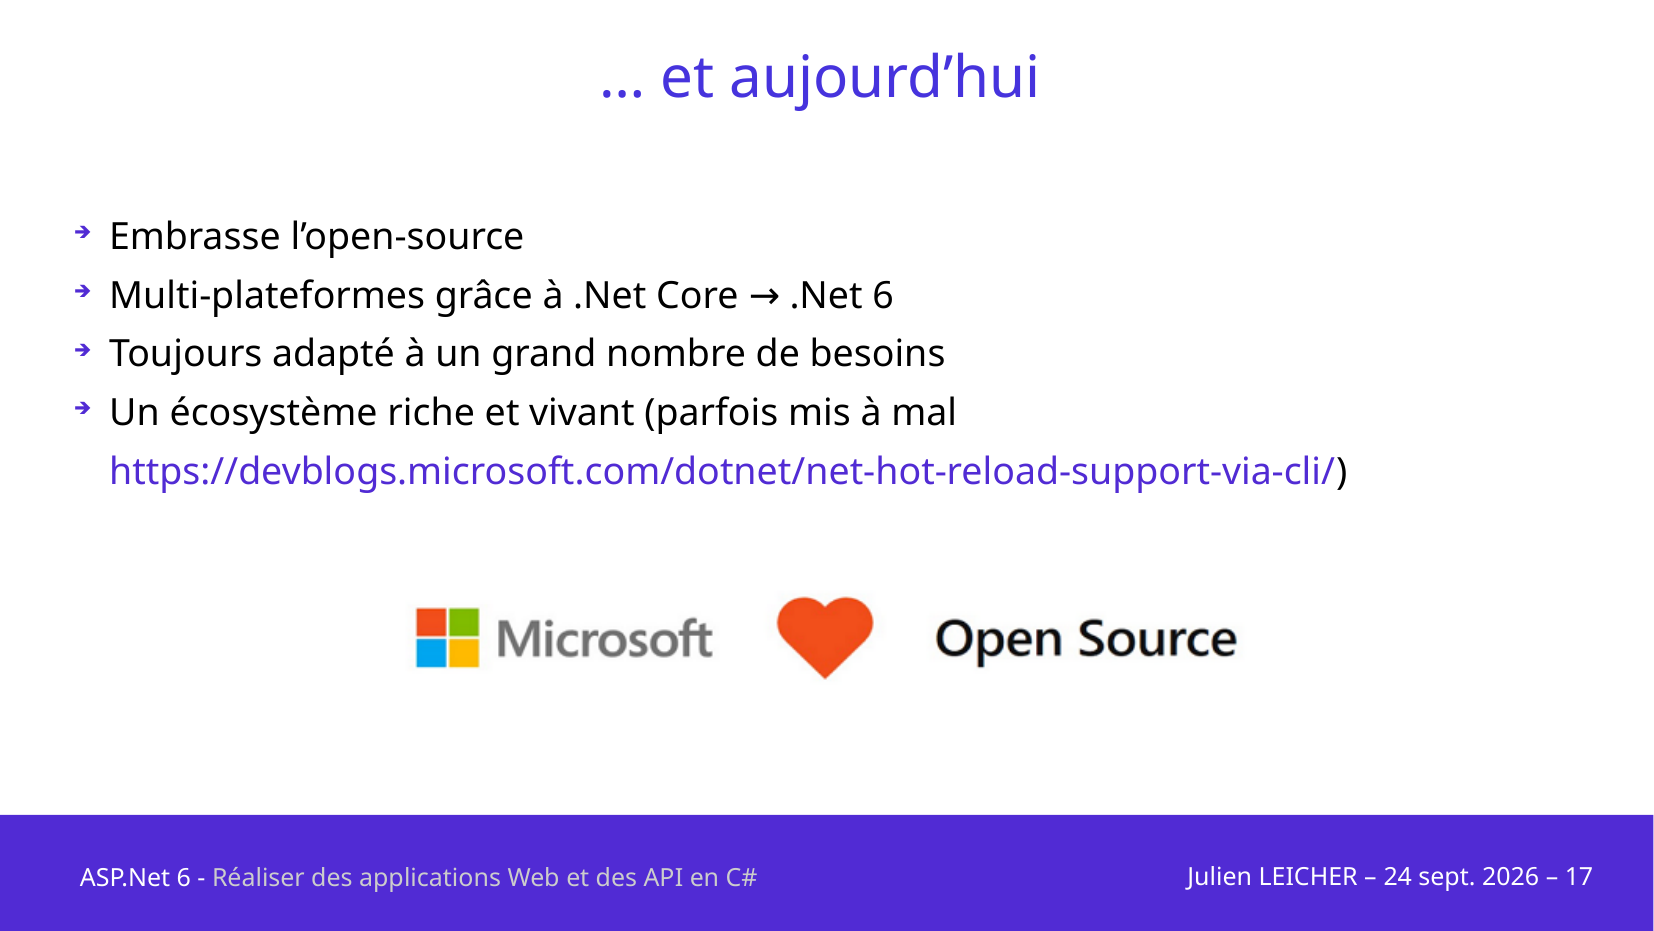

… et aujourd’hui
Embrasse l’open-source
Multi-plateformes grâce à .Net Core → .Net 6
Toujours adapté à un grand nombre de besoins
Un écosystème riche et vivant (parfois mis à mal https://devblogs.microsoft.com/dotnet/net-hot-reload-support-via-cli/)
Julien LEICHER – –
ASP.Net 6 - Réaliser des applications Web et des API en C#